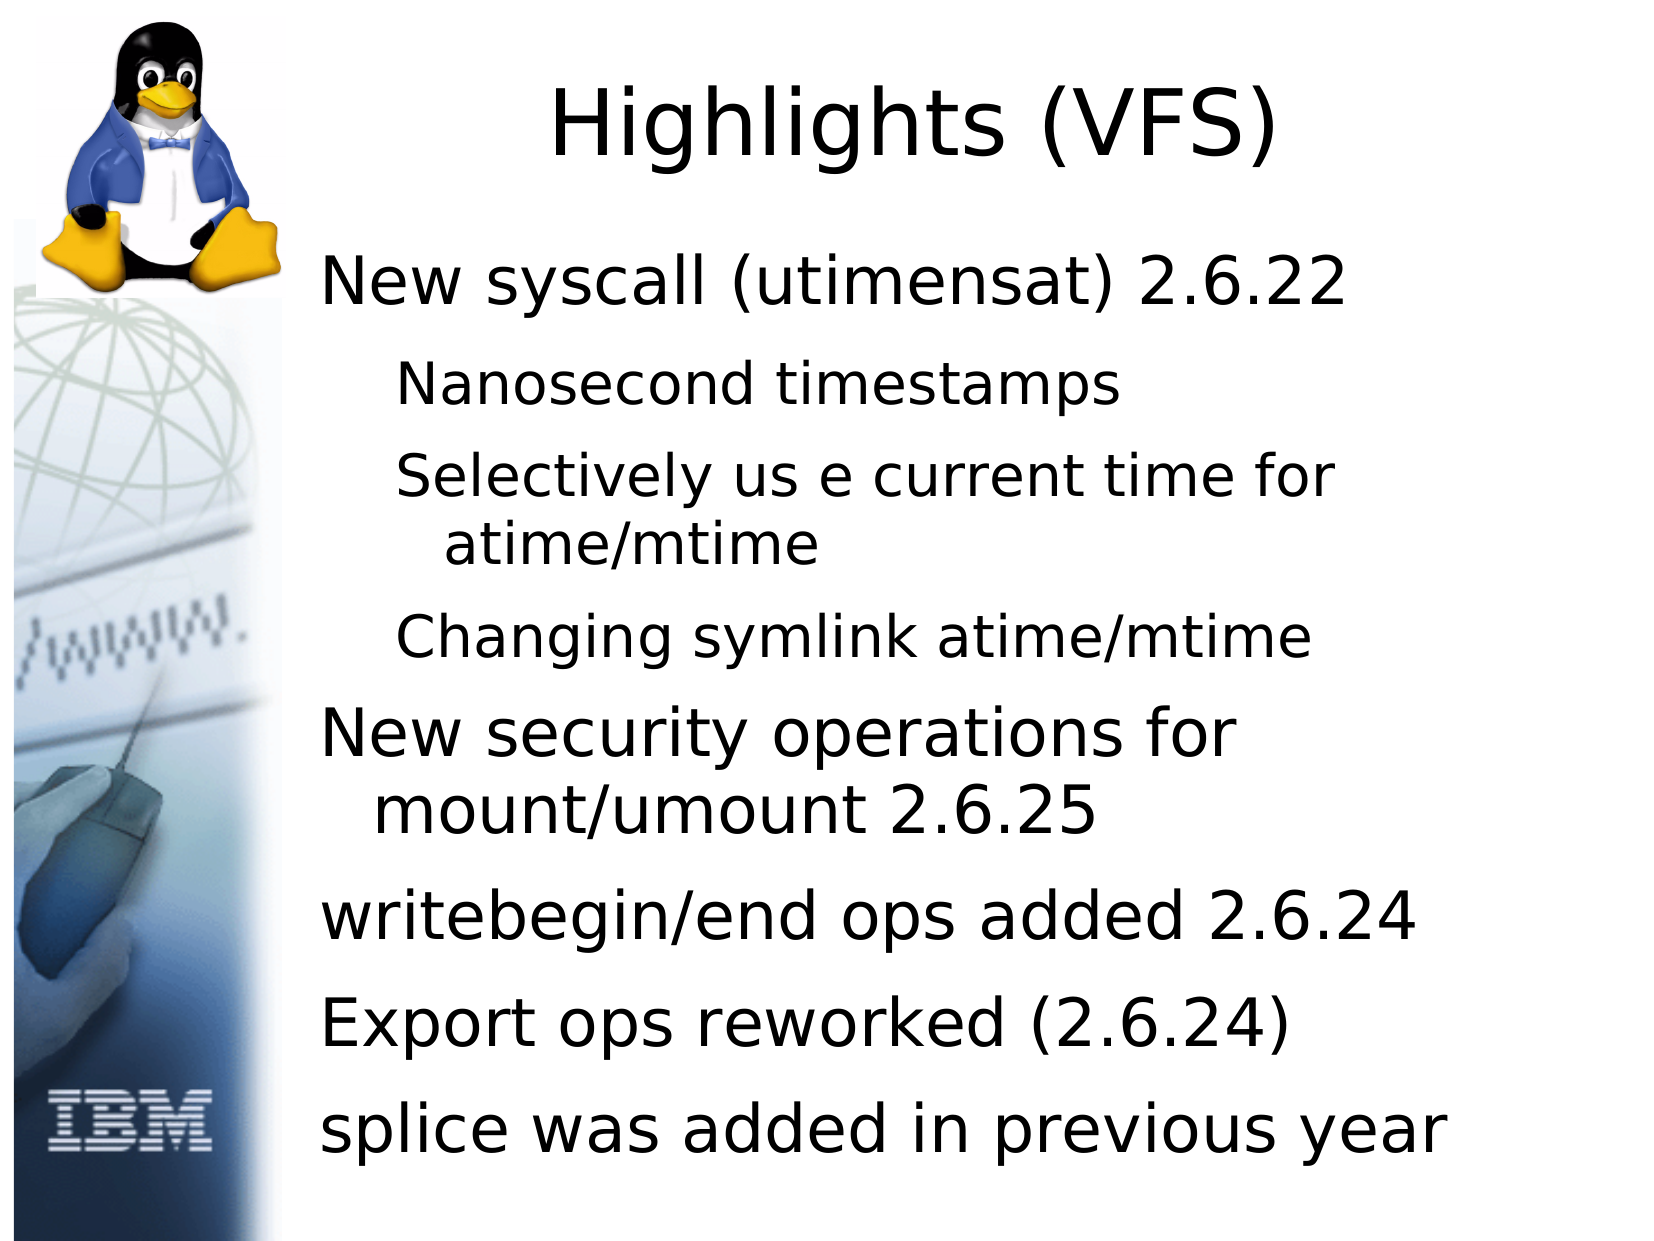

# Highlights (VFS)
New syscall (utimensat) 2.6.22
Nanosecond timestamps
Selectively us e current time for atime/mtime
Changing symlink atime/mtime
New security operations for mount/umount 2.6.25
writebegin/end ops added 2.6.24
Export ops reworked (2.6.24)
splice was added in previous year